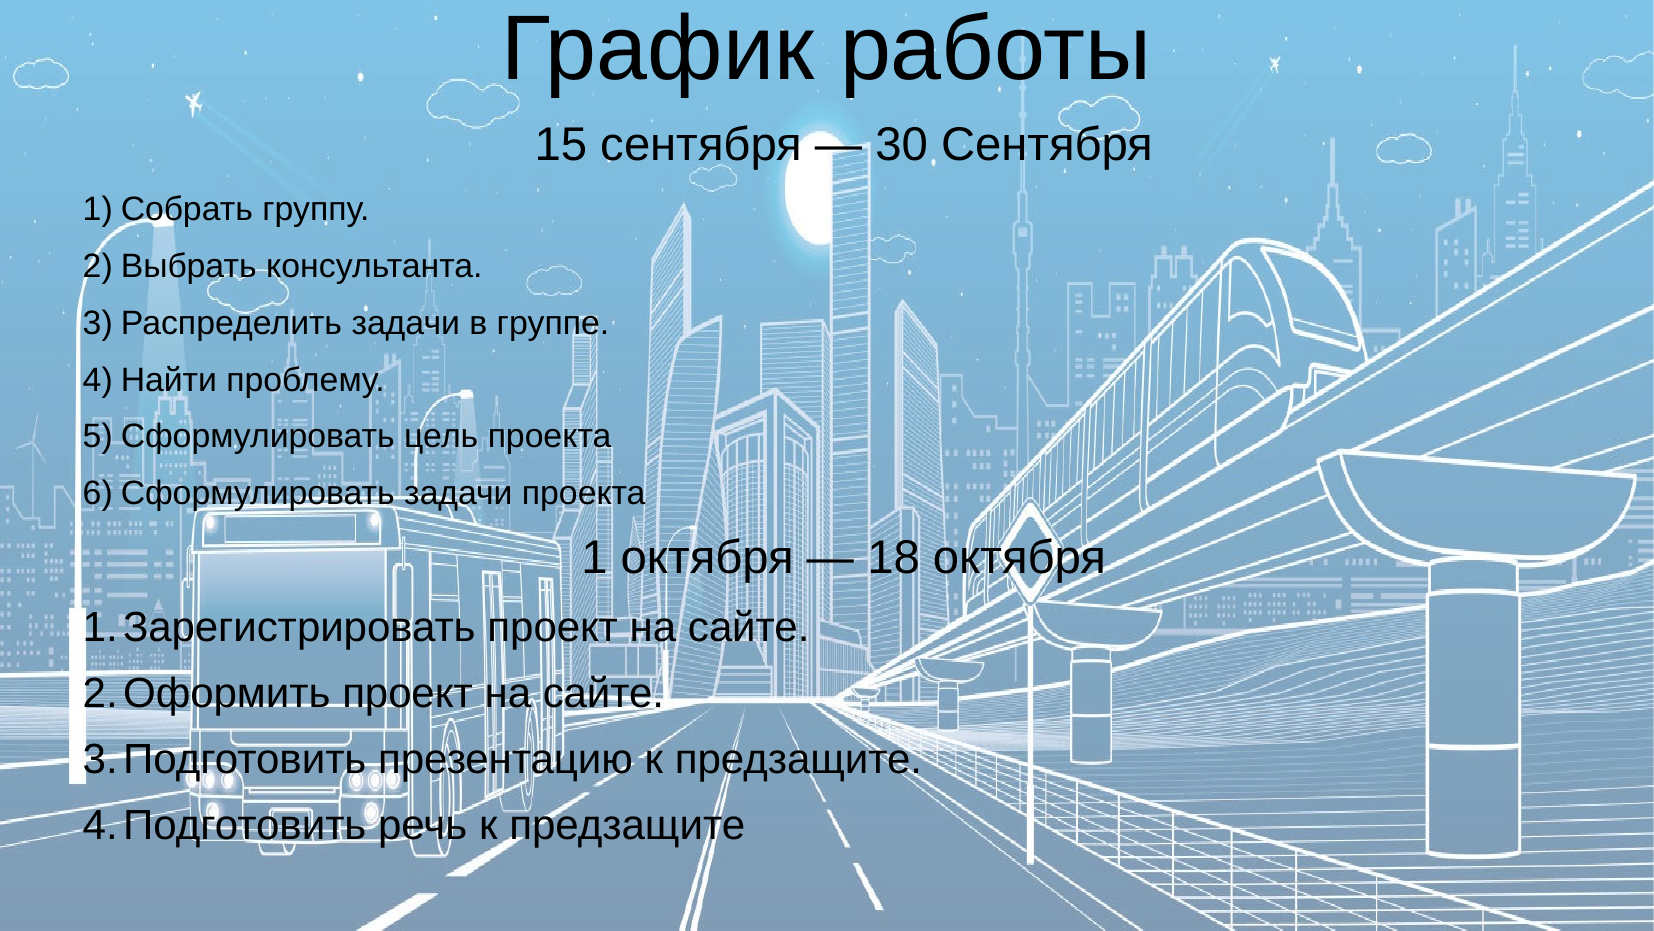

# График работы
15 сентября — 30 Сентября
 Собрать группу.
 Выбрать консультанта.
 Распределить задачи в группе.
 Найти проблему.
 Сформулировать цель проекта
 Сформулировать задачи проекта
1 октября — 18 октября
 Зарегистрировать проект на сайте.
 Оформить проект на сайте.
 Подготовить презентацию к предзащите.
 Подготовить речь к предзащите